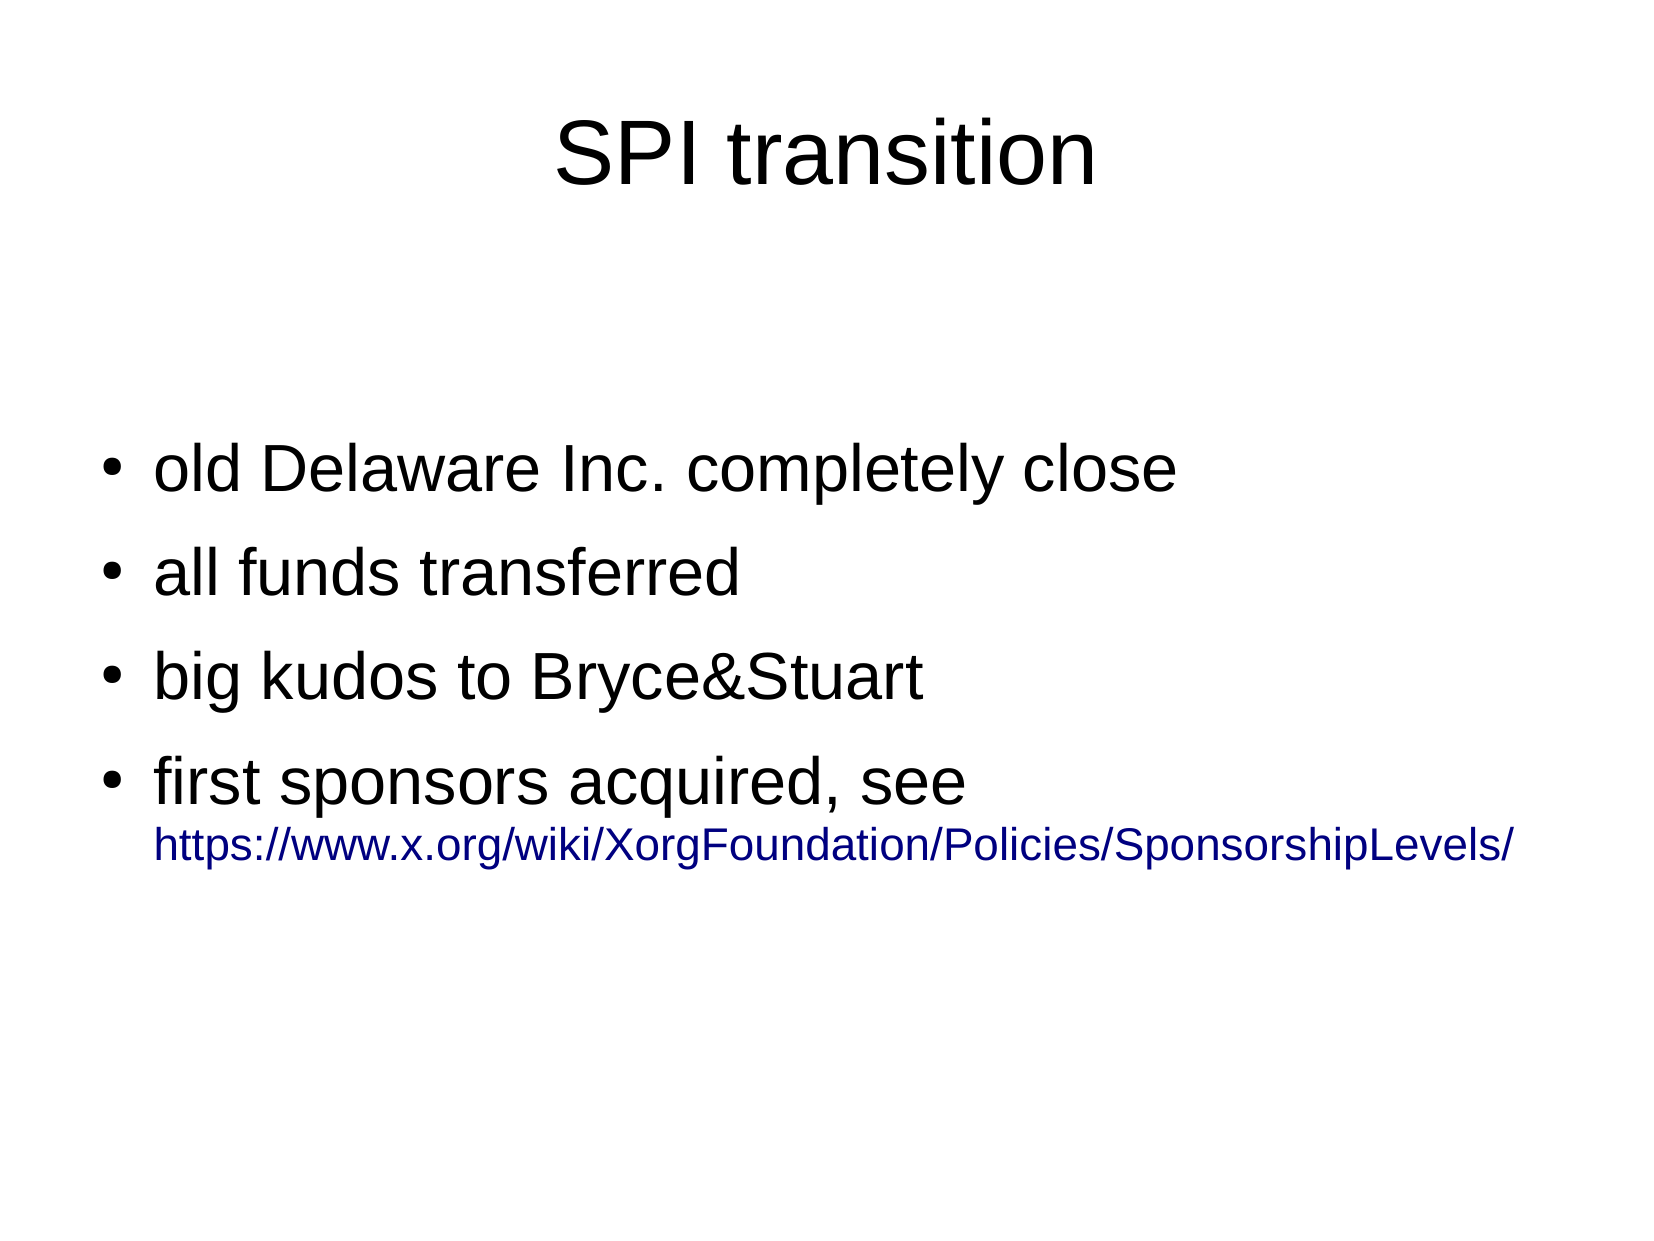

# SPI transition
old Delaware Inc. completely close
all funds transferred
big kudos to Bryce&Stuart
first sponsors acquired, see https://www.x.org/wiki/XorgFoundation/Policies/SponsorshipLevels/